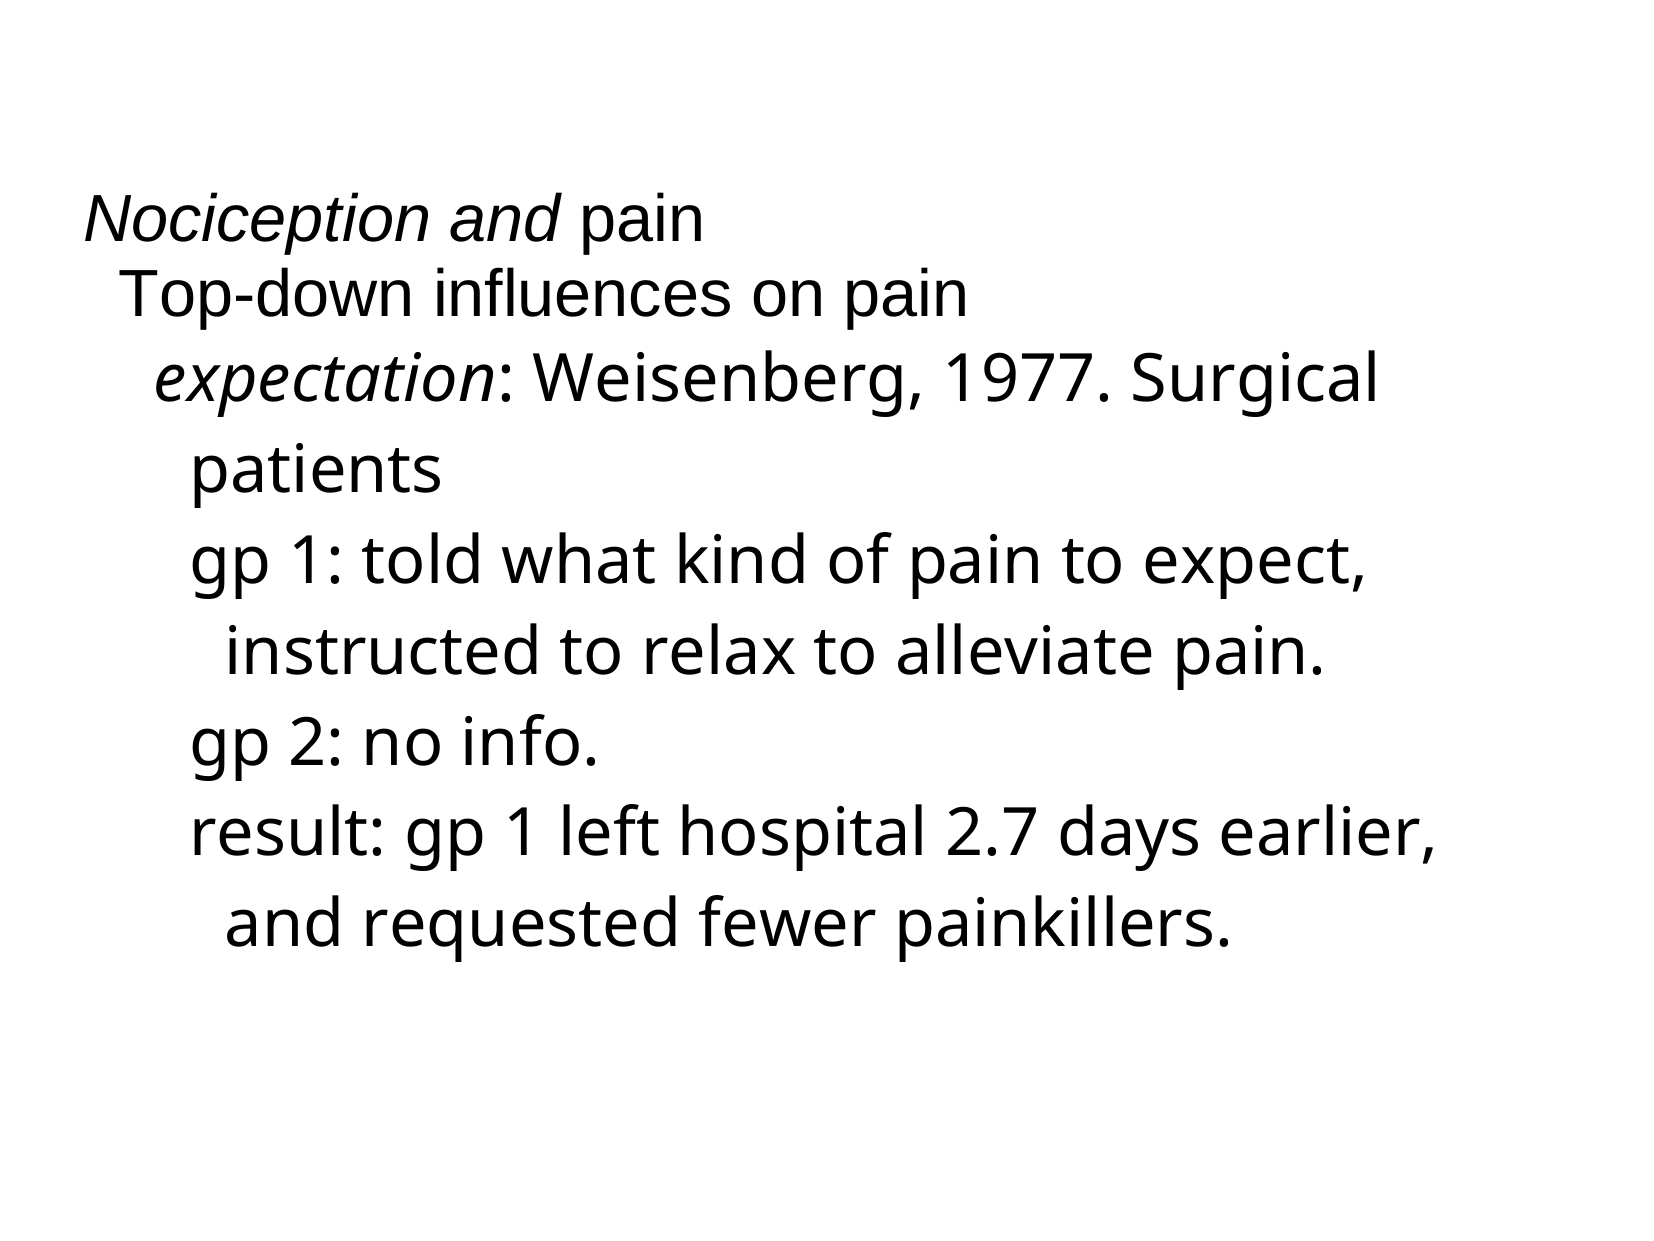

Nociception and pain
Top-down influences on pain
expectation: Weisenberg, 1977. Surgical patients
gp 1: told what kind of pain to expect, instructed to relax to alleviate pain.
gp 2: no info.
result: gp 1 left hospital 2.7 days earlier, and requested fewer painkillers.